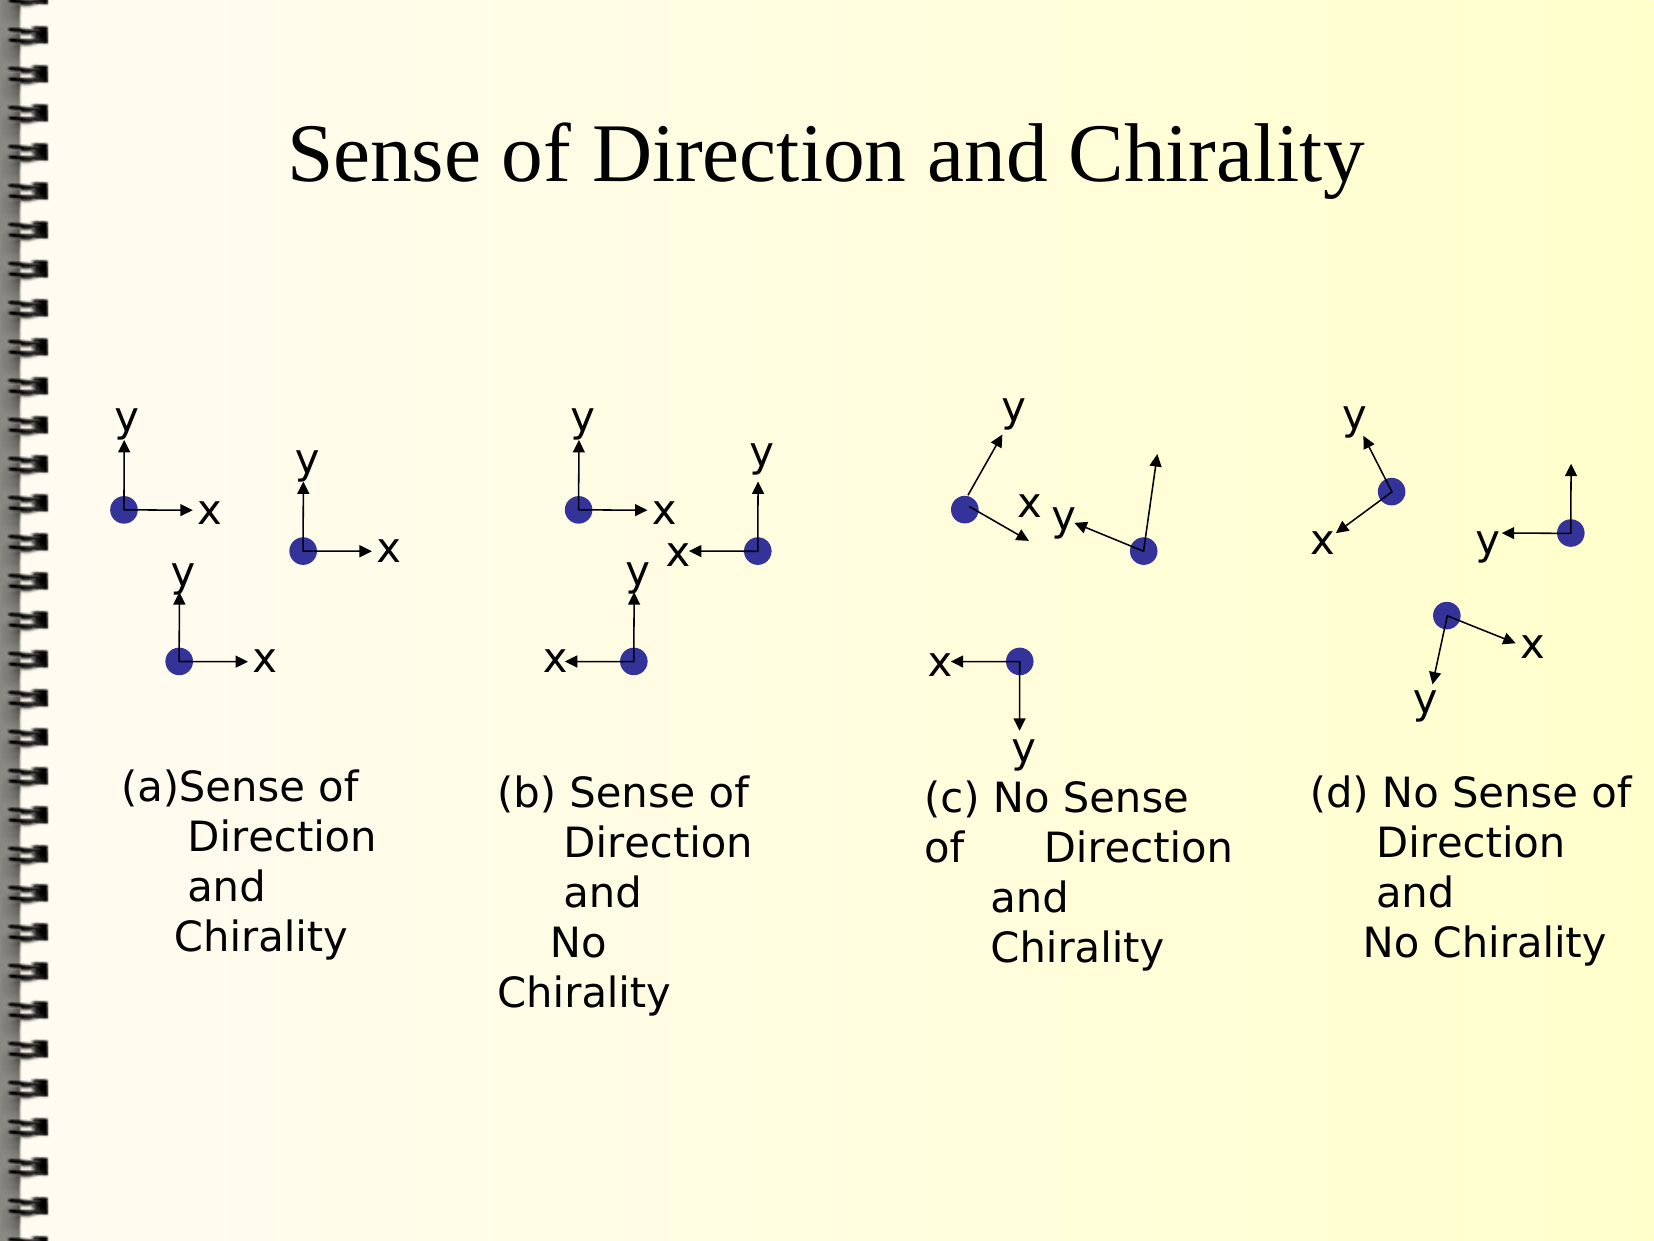

# Sense of Direction and Chirality
y
y
y
y
y
y
x
x
x
y
x
y
x
x
y
y
x
x
x
x
y
y
Sense of
 Direction
 and
 Chirality
(b) Sense of
 Direction
 and
 No Chirality
(d) No Sense of
 Direction
 and
 No Chirality
(c) No Sense of Direction
 and
 Chirality